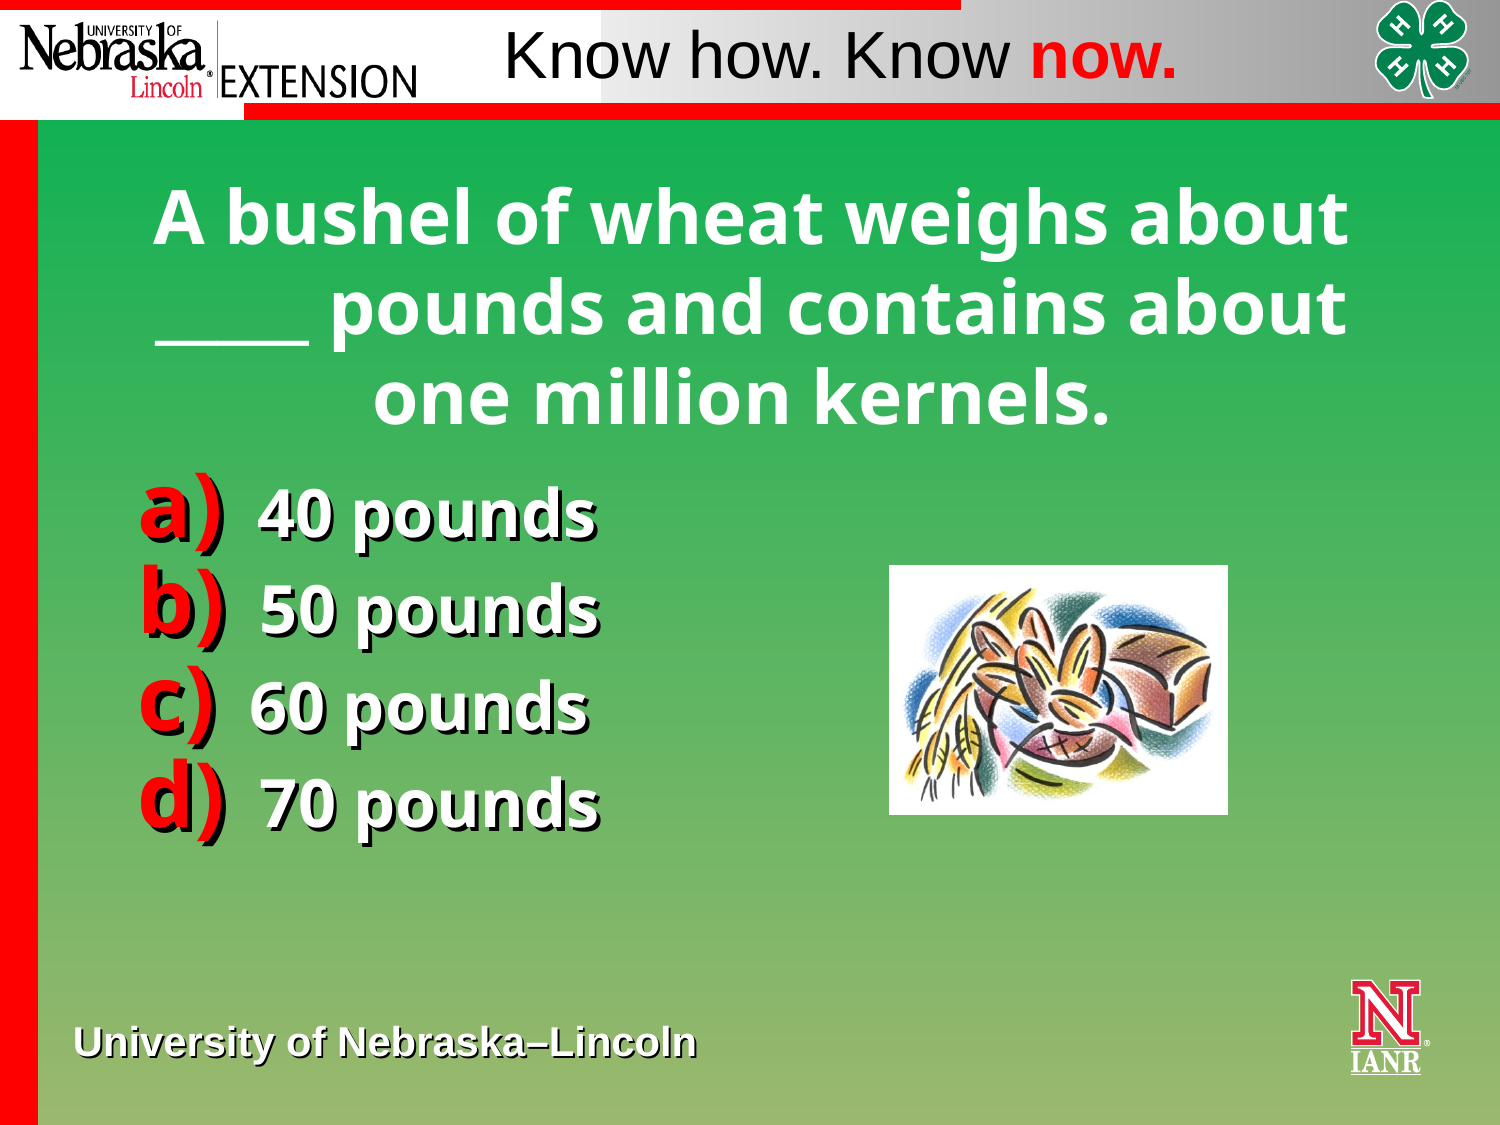

# A bushel of wheat weighs about _____ pounds and contains about one million kernels.
 40 pounds
 50 pounds
 60 pounds
 70 pounds